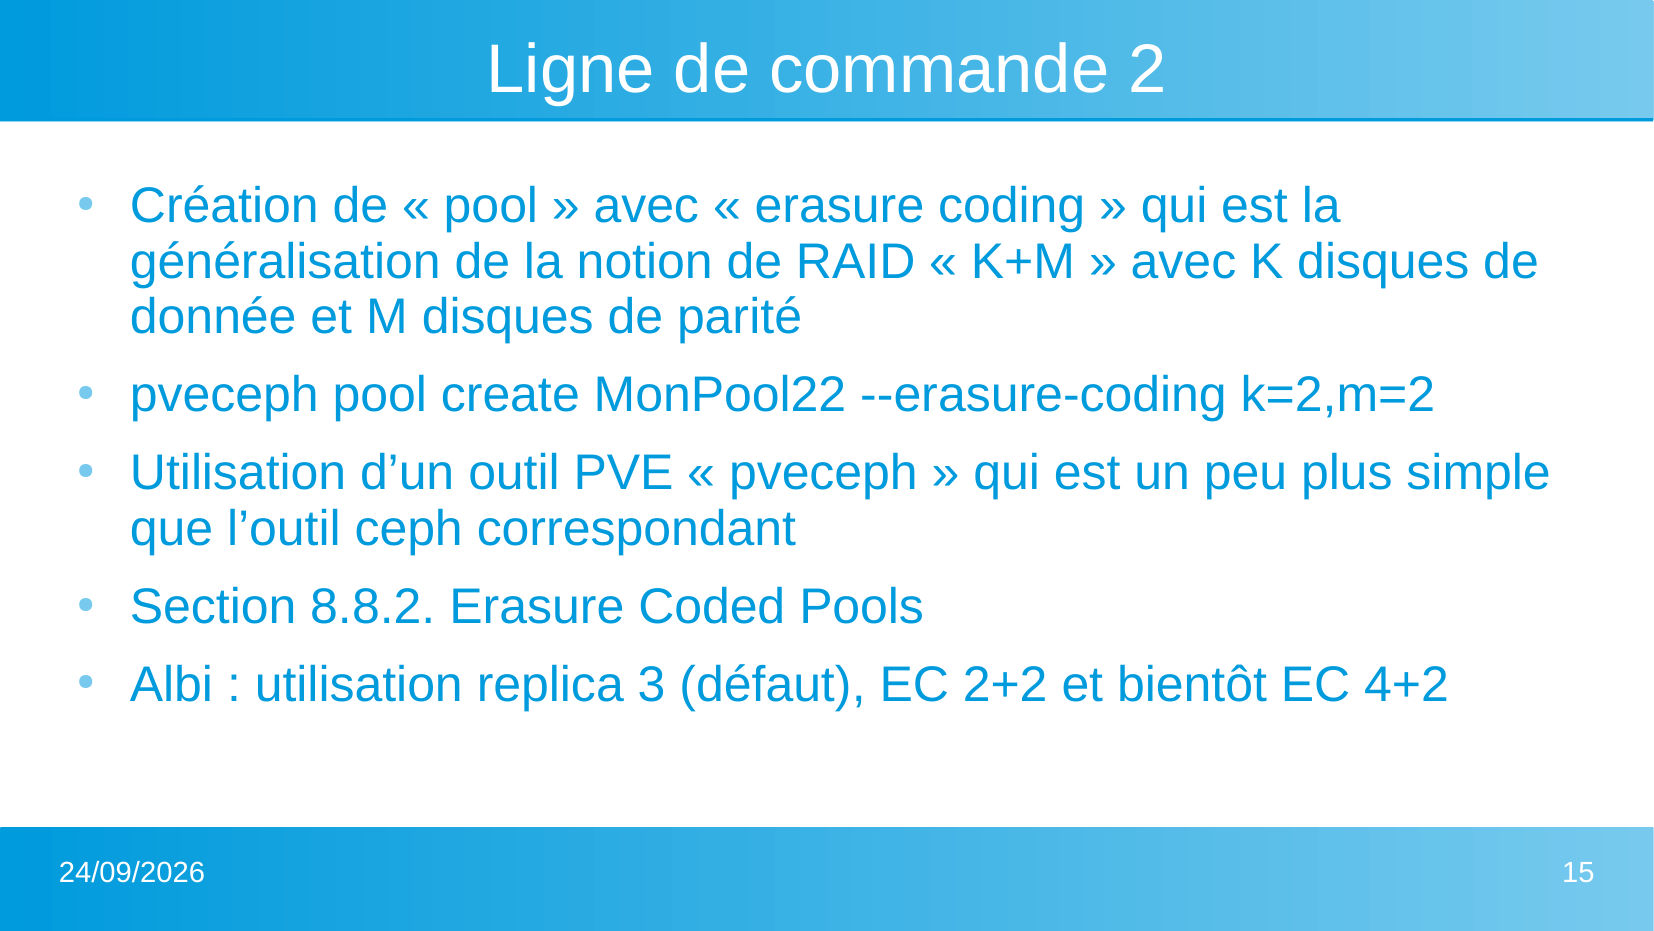

# Ligne de commande 2
Création de « pool » avec « erasure coding » qui est la généralisation de la notion de RAID « K+M » avec K disques de donnée et M disques de parité
pveceph pool create MonPool22 --erasure-coding k=2,m=2
Utilisation d’un outil PVE « pveceph » qui est un peu plus simple que l’outil ceph correspondant
Section 8.8.2. Erasure Coded Pools
Albi : utilisation replica 3 (défaut), EC 2+2 et bientôt EC 4+2
15